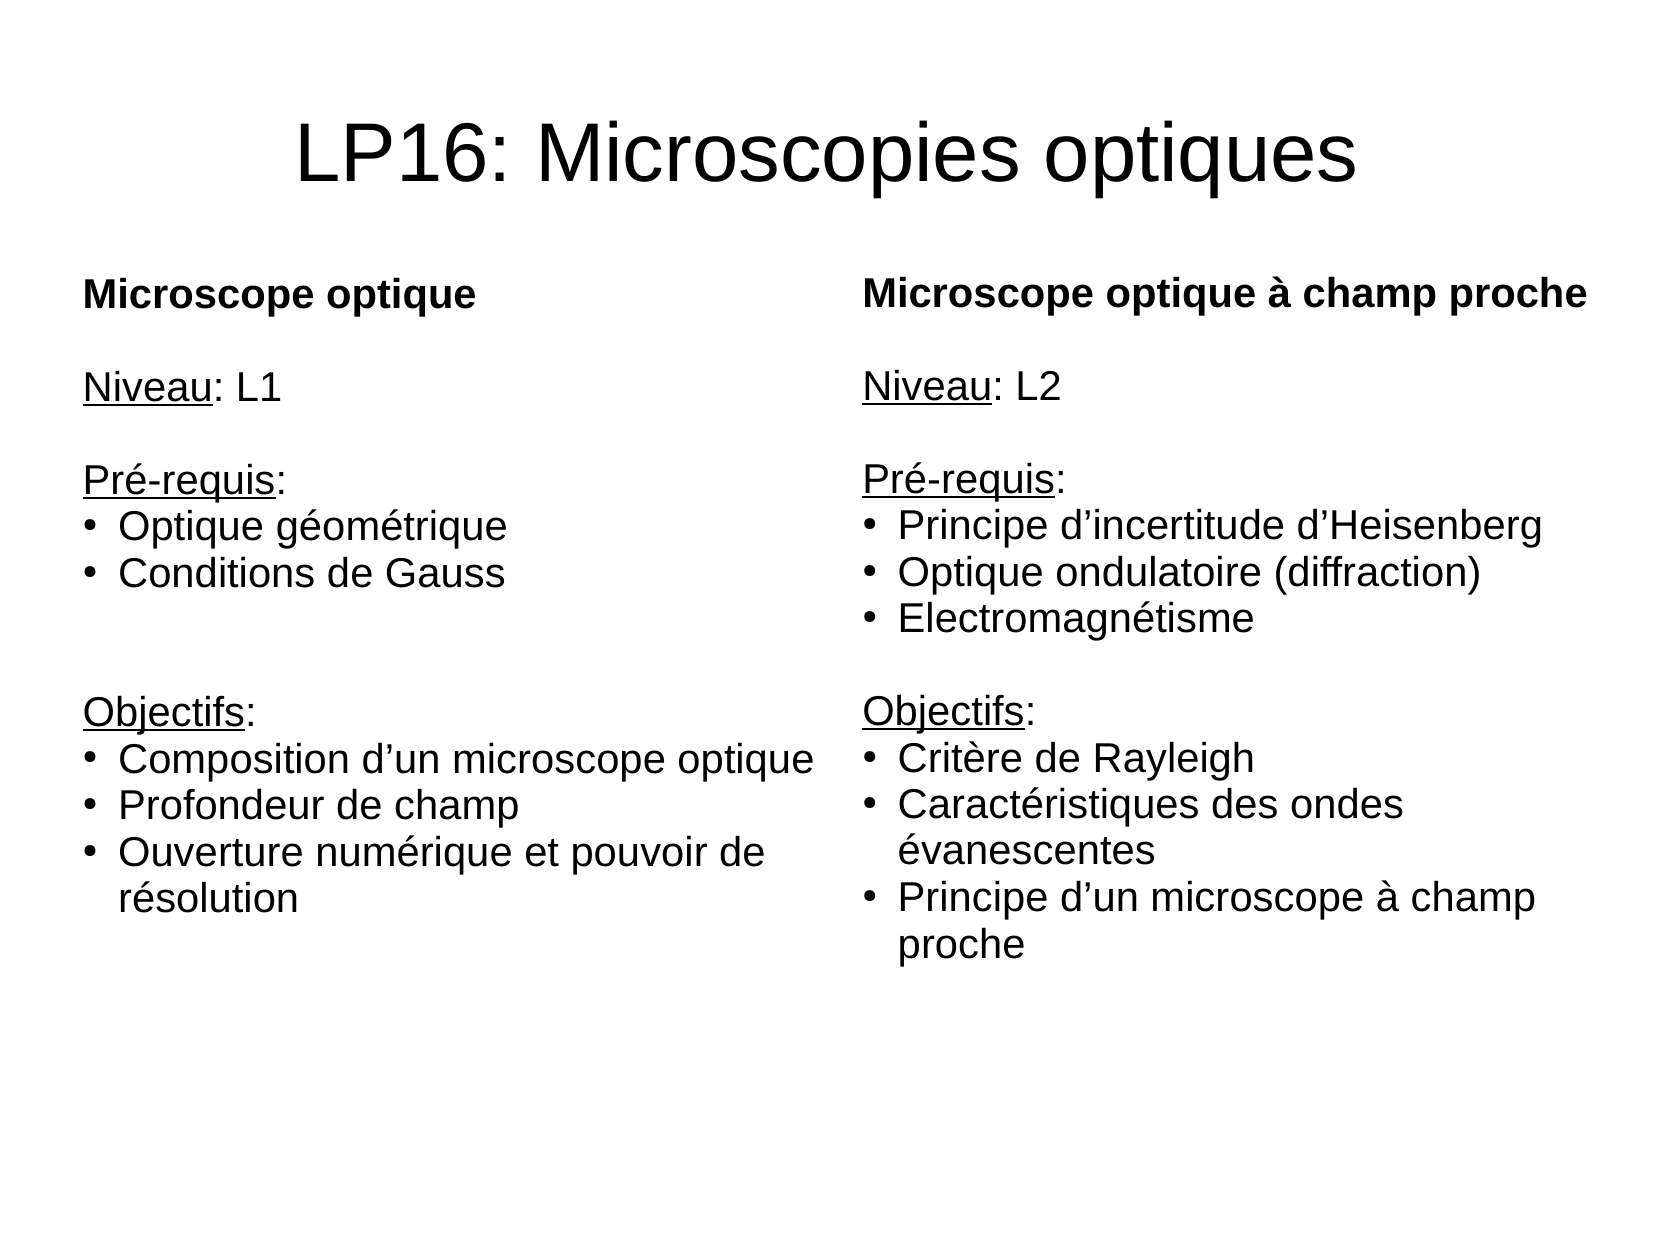

# LP16: Microscopies optiques
Microscope optique à champ proche
Niveau: L2
Pré-requis:
Principe d’incertitude d’Heisenberg
Optique ondulatoire (diffraction)
Electromagnétisme
Objectifs:
Critère de Rayleigh
Caractéristiques des ondes évanescentes
Principe d’un microscope à champ proche
Microscope optique
Niveau: L1
Pré-requis:
Optique géométrique
Conditions de Gauss
Objectifs:
Composition d’un microscope optique
Profondeur de champ
Ouverture numérique et pouvoir de résolution